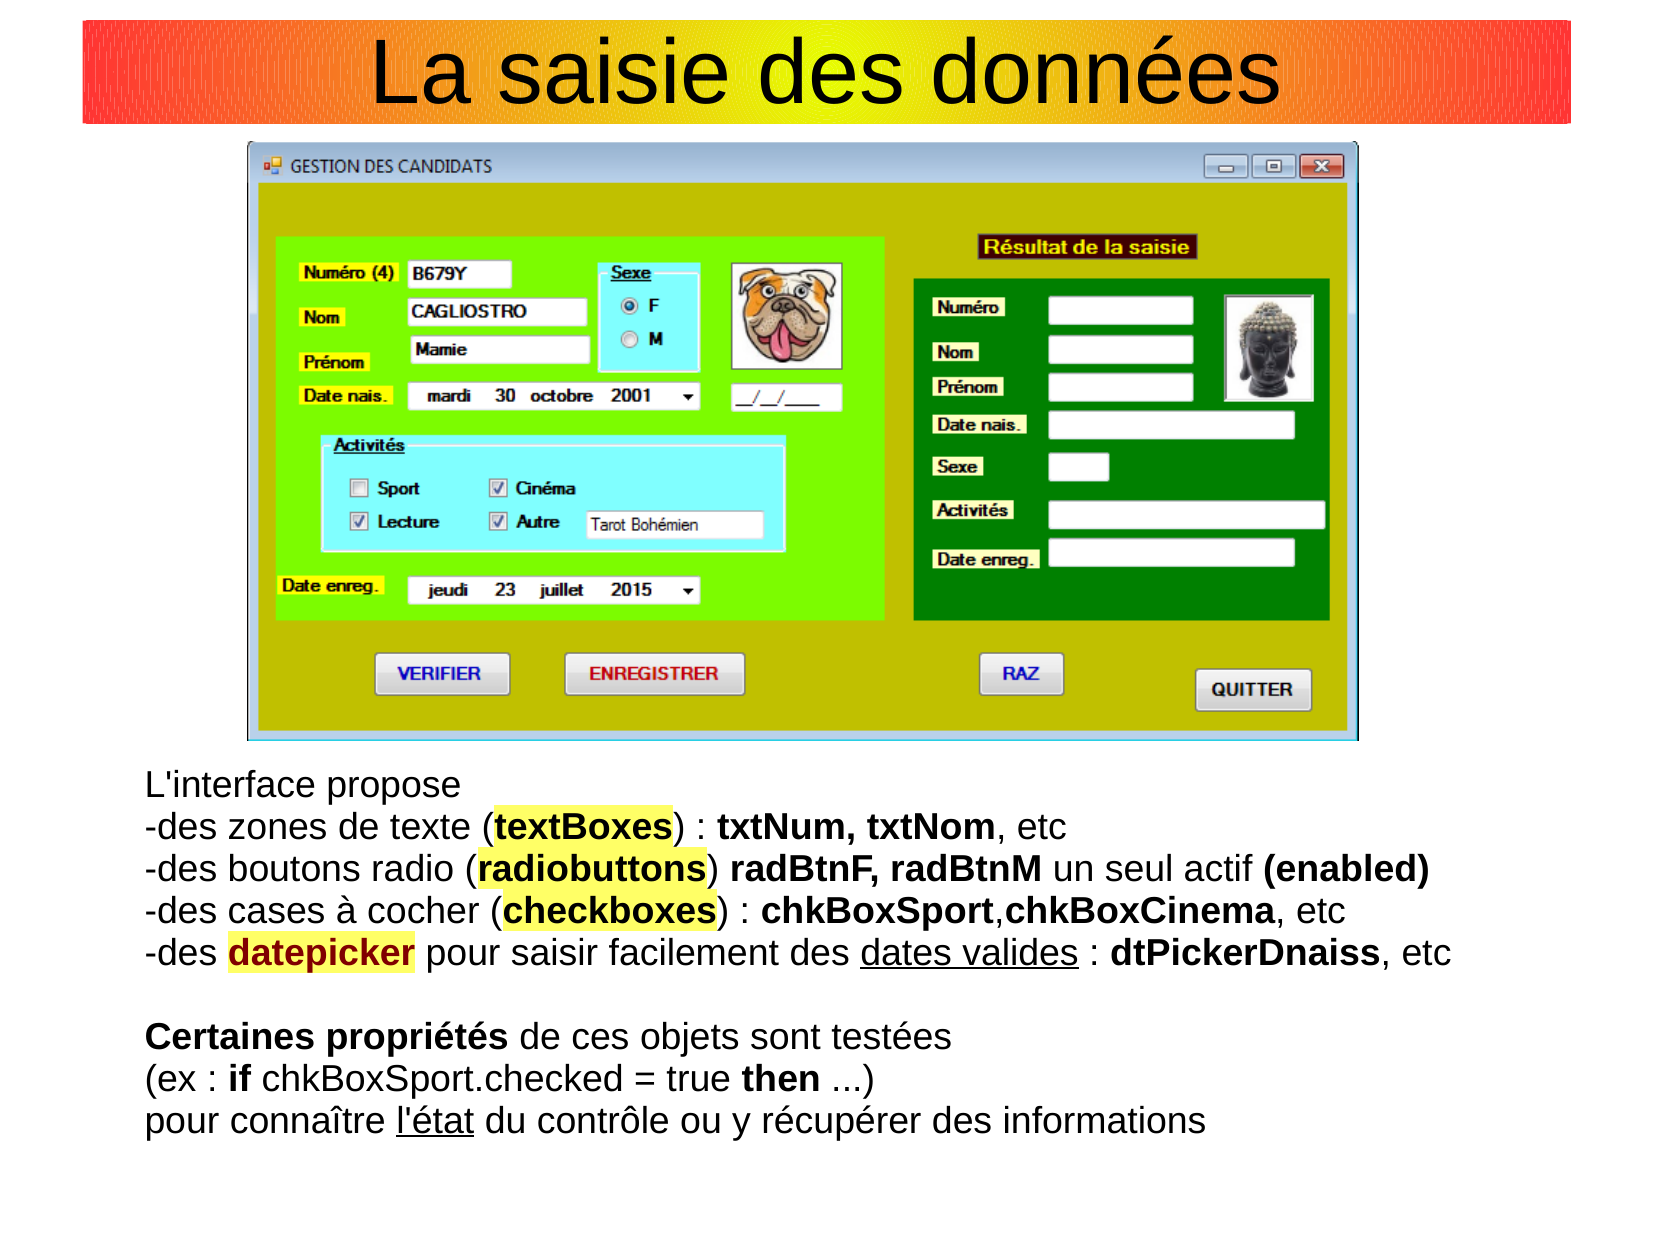

# La saisie des données
L'interface propose
-des zones de texte (textBoxes) : txtNum, txtNom, etc
-des boutons radio (radiobuttons) radBtnF, radBtnM un seul actif (enabled)
-des cases à cocher (checkboxes) : chkBoxSport,chkBoxCinema, etc
-des datepicker pour saisir facilement des dates valides : dtPickerDnaiss, etc
Certaines propriétés de ces objets sont testées
(ex : if chkBoxSport.checked = true then ...)
pour connaître l'état du contrôle ou y récupérer des informations